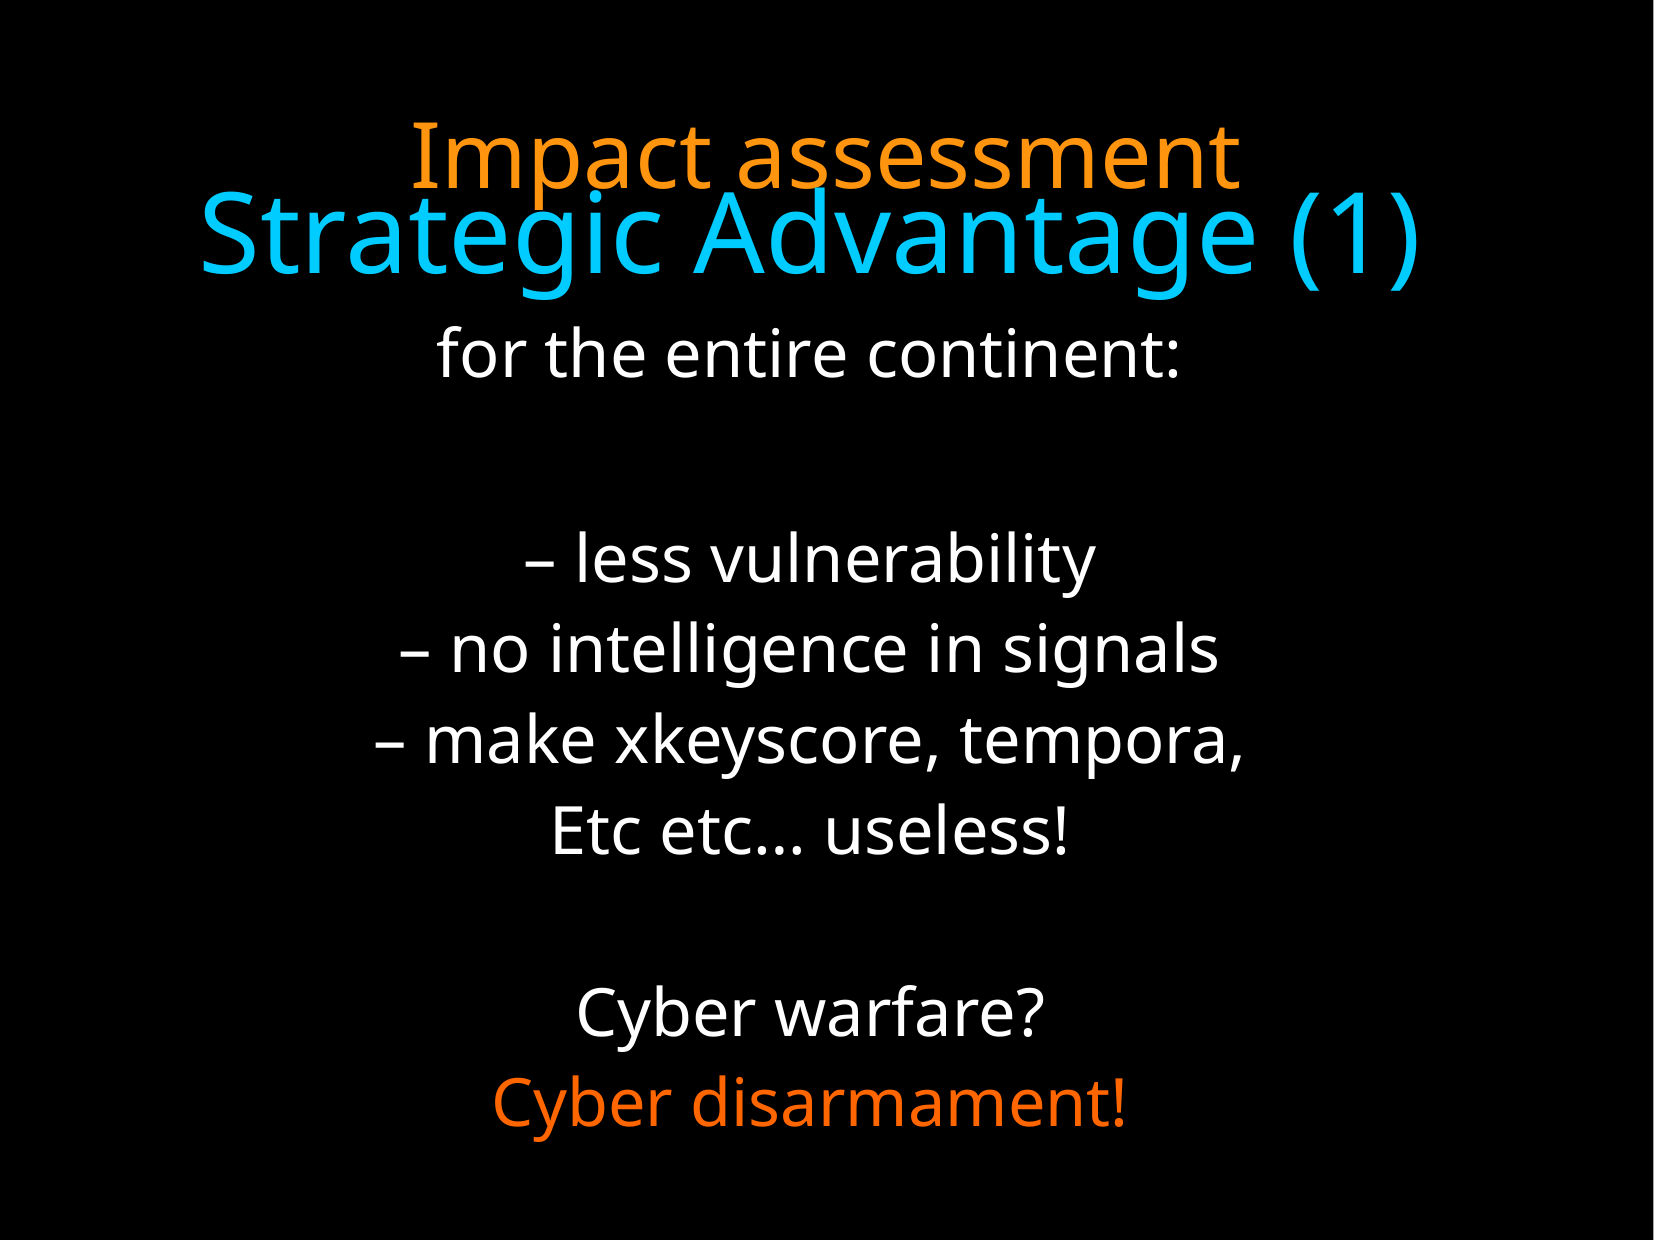

# Impact assessment
Strategic Advantage (1)
for the entire continent:
– less vulnerability
– no intelligence in signals
– make xkeyscore, tempora,
Etc etc… useless!
Cyber warfare?
Cyber disarmament!